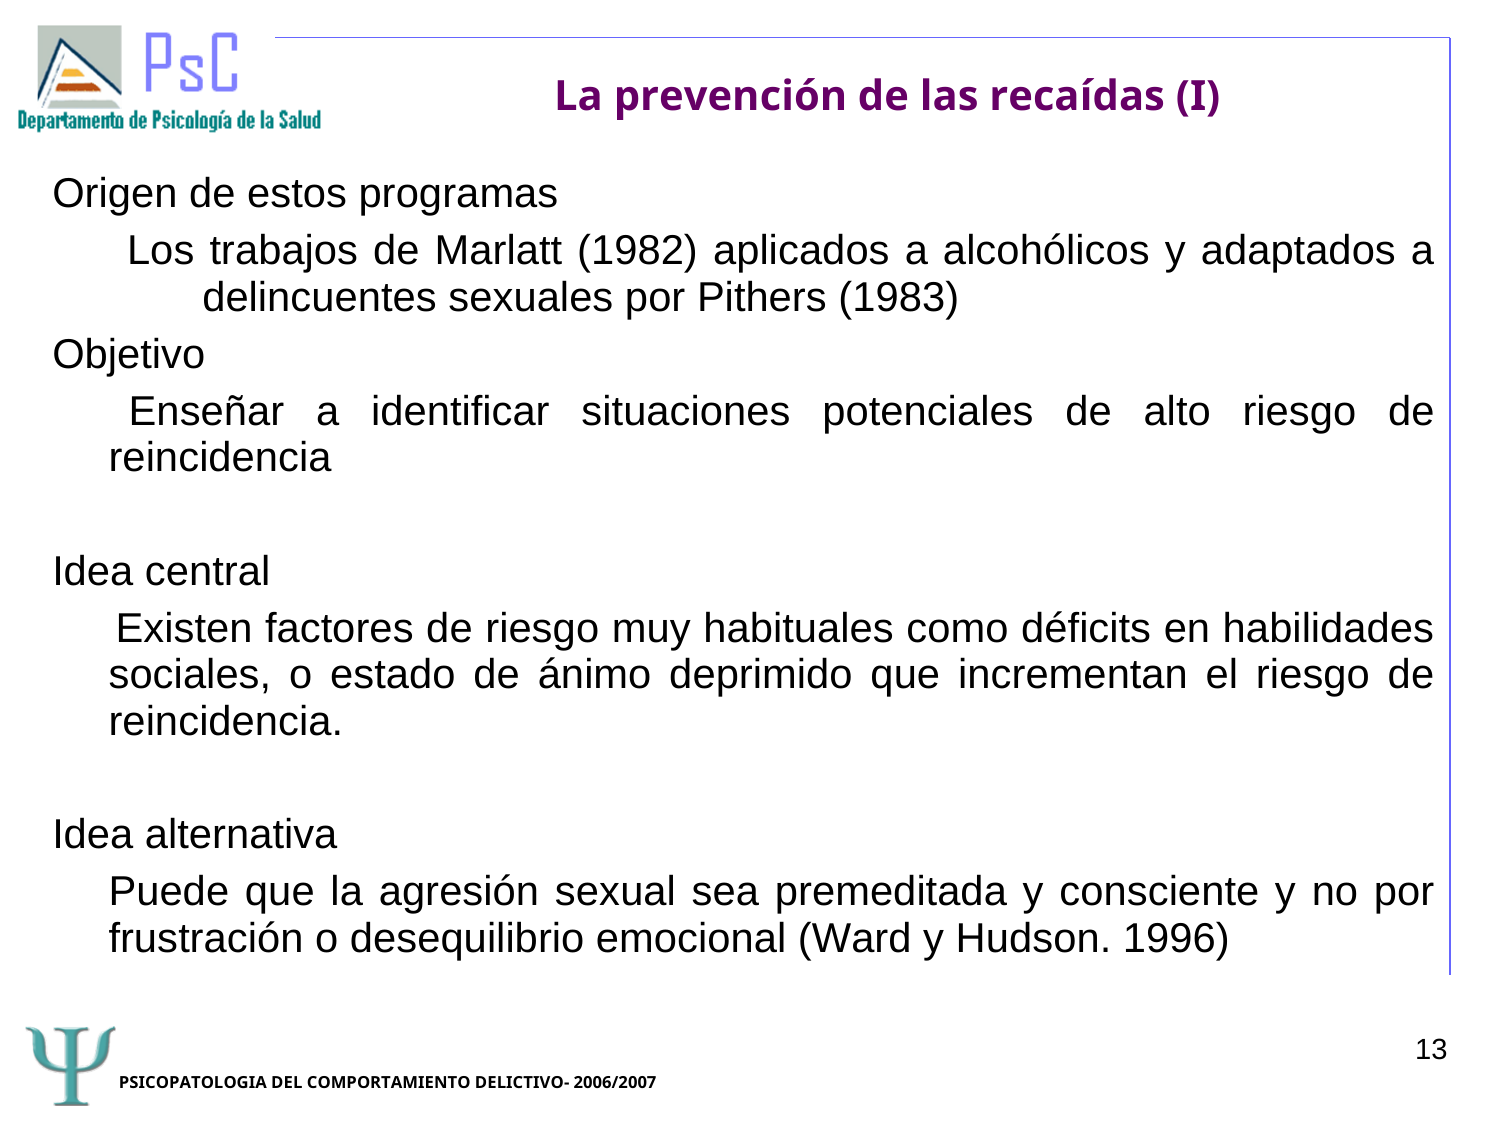

# La prevención de las recaídas (I)
Origen de estos programas
 	 Los trabajos de Marlatt (1982) aplicados a alcohólicos y adaptados a 	delincuentes sexuales por Pithers (1983)
Objetivo
 	Enseñar a identificar situaciones potenciales de alto riesgo de reincidencia
Idea central
 Existen factores de riesgo muy habituales como déficits en habilidades sociales, o estado de ánimo deprimido que incrementan el riesgo de reincidencia.
Idea alternativa
	Puede que la agresión sexual sea premeditada y consciente y no por frustración o desequilibrio emocional (Ward y Hudson. 1996)
13